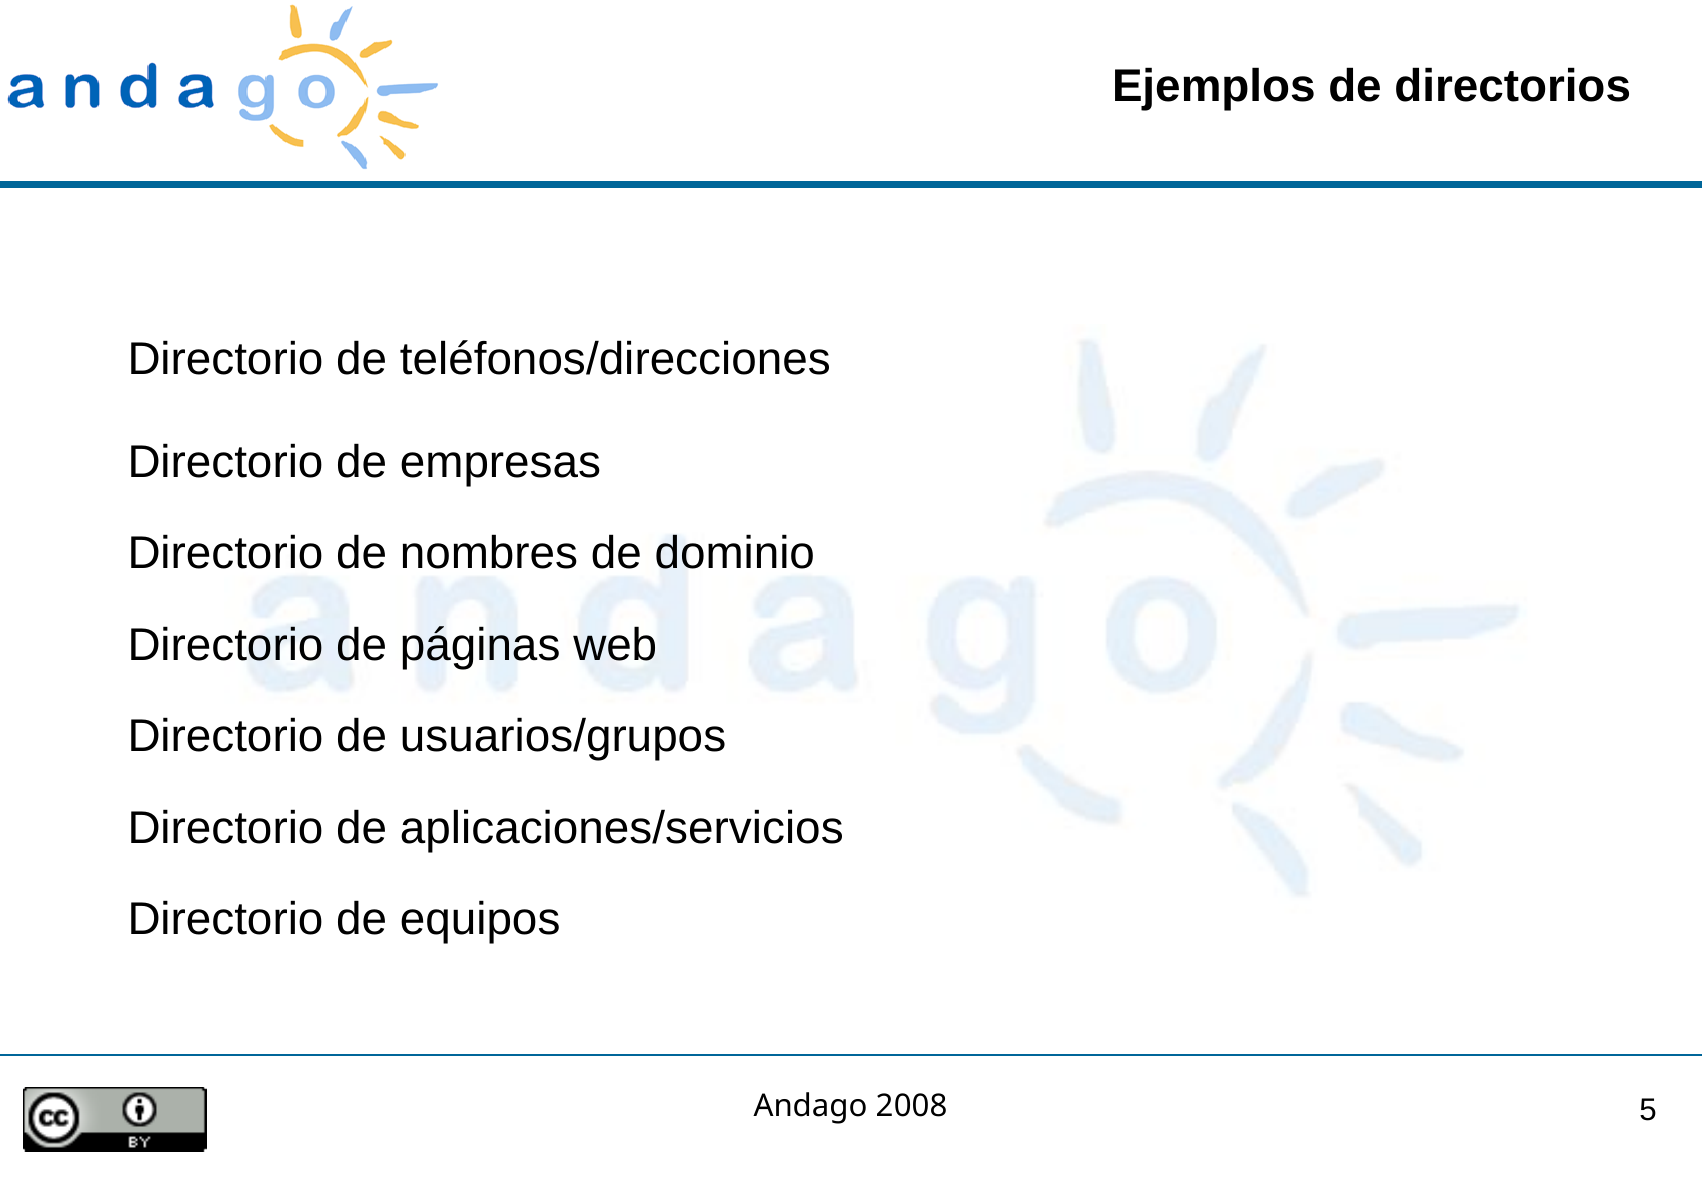

# Ejemplos de directorios
Directorio de teléfonos/direcciones
Directorio de empresas
Directorio de nombres de dominio
Directorio de páginas web
Directorio de usuarios/grupos
Directorio de aplicaciones/servicios
Directorio de equipos